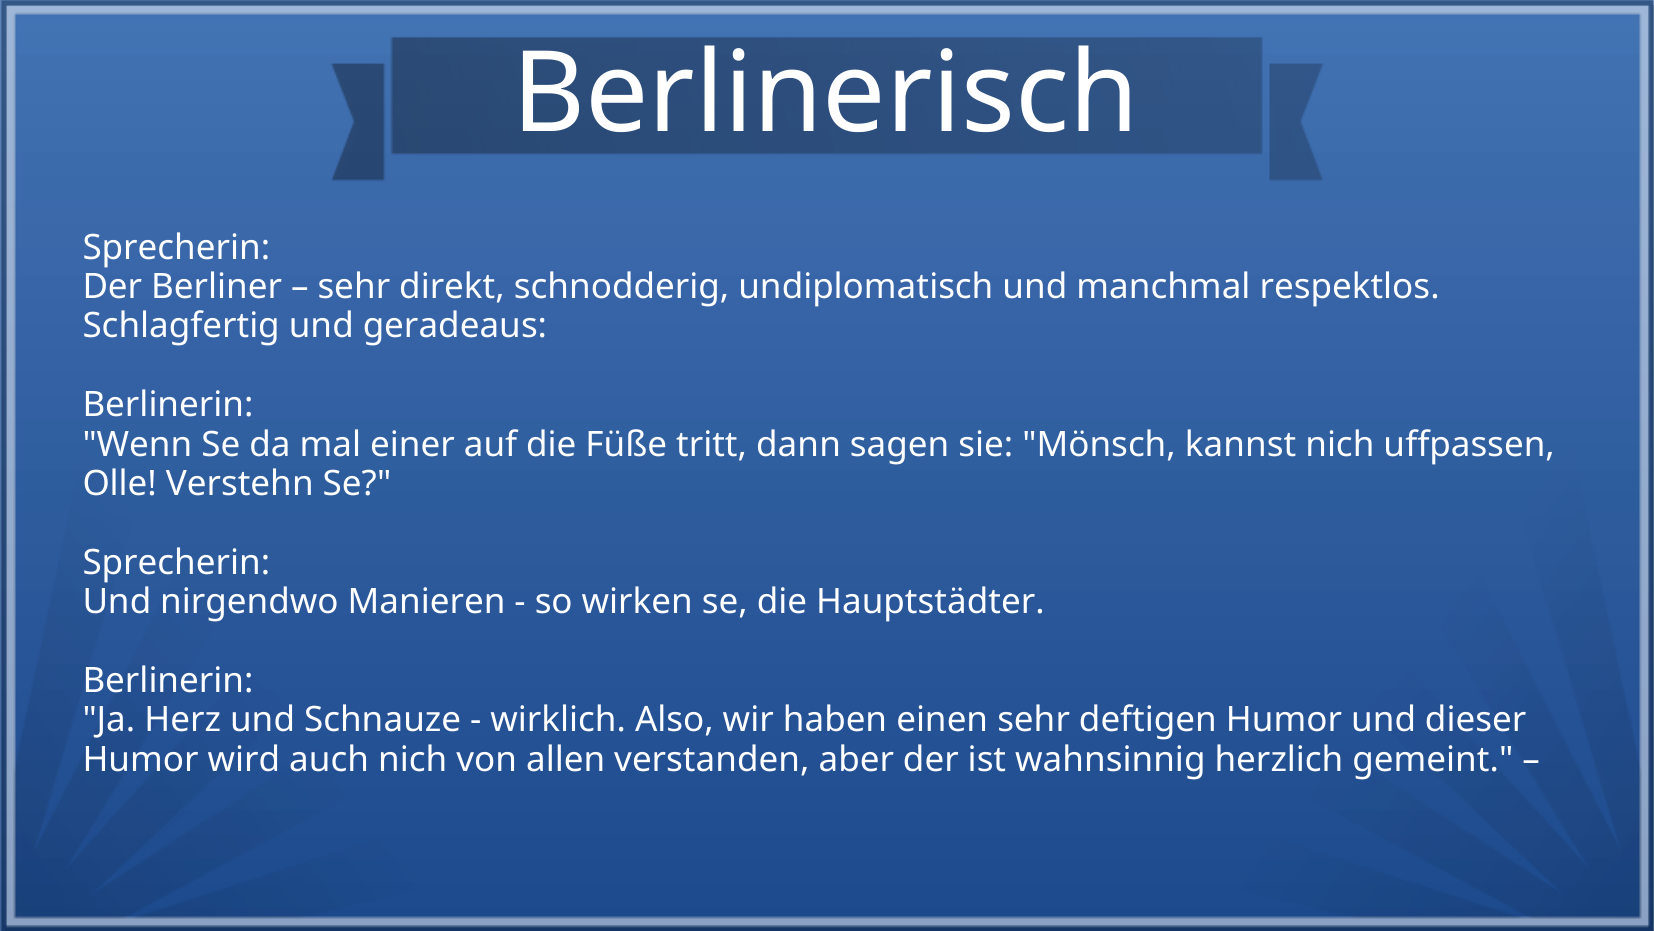

# Berlinerisch
Sprecherin:
Der Berliner – sehr direkt, schnodderig, undiplomatisch und manchmal respektlos.
Schlagfertig und geradeaus:
Berlinerin:
"Wenn Se da mal einer auf die Füße tritt, dann sagen sie: "Mönsch, kannst nich uffpassen,
Olle! Verstehn Se?"
Sprecherin:
Und nirgendwo Manieren - so wirken se, die Hauptstädter.
Berlinerin:
"Ja. Herz und Schnauze - wirklich. Also, wir haben einen sehr deftigen Humor und dieser
Humor wird auch nich von allen verstanden, aber der ist wahnsinnig herzlich gemeint." –